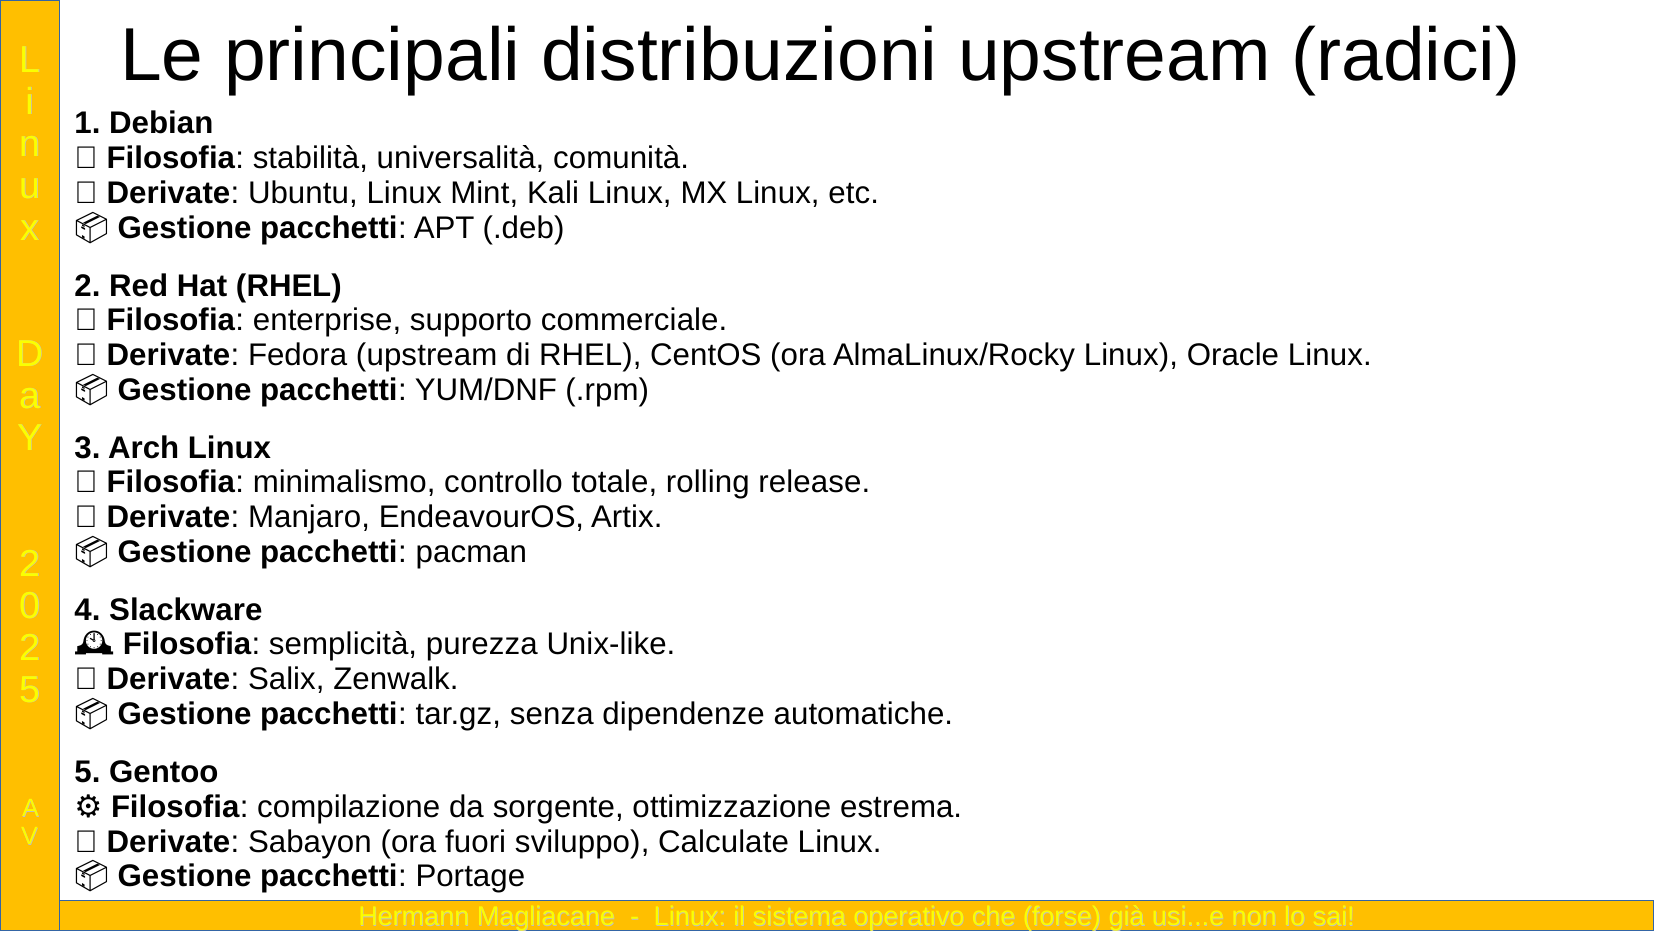

L
i
n
u
x
D
a
Y
2
0
2
5
AV
# Le principali distribuzioni upstream (radici)
1. Debian
🔧 Filosofia: stabilità, universalità, comunità.
🌿 Derivate: Ubuntu, Linux Mint, Kali Linux, MX Linux, etc.
📦 Gestione pacchetti: APT (.deb)
2. Red Hat (RHEL)
🏢 Filosofia: enterprise, supporto commerciale.
🌿 Derivate: Fedora (upstream di RHEL), CentOS (ora AlmaLinux/Rocky Linux), Oracle Linux.
📦 Gestione pacchetti: YUM/DNF (.rpm)
3. Arch Linux
🧠 Filosofia: minimalismo, controllo totale, rolling release.
🌿 Derivate: Manjaro, EndeavourOS, Artix.
📦 Gestione pacchetti: pacman
4. Slackware
🕰️ Filosofia: semplicità, purezza Unix-like.
🌿 Derivate: Salix, Zenwalk.
📦 Gestione pacchetti: tar.gz, senza dipendenze automatiche.
5. Gentoo
⚙️ Filosofia: compilazione da sorgente, ottimizzazione estrema.
🌿 Derivate: Sabayon (ora fuori sviluppo), Calculate Linux.
📦 Gestione pacchetti: Portage
Hermann Magliacane - Linux: il sistema operativo che (forse) già usi...e non lo sai!